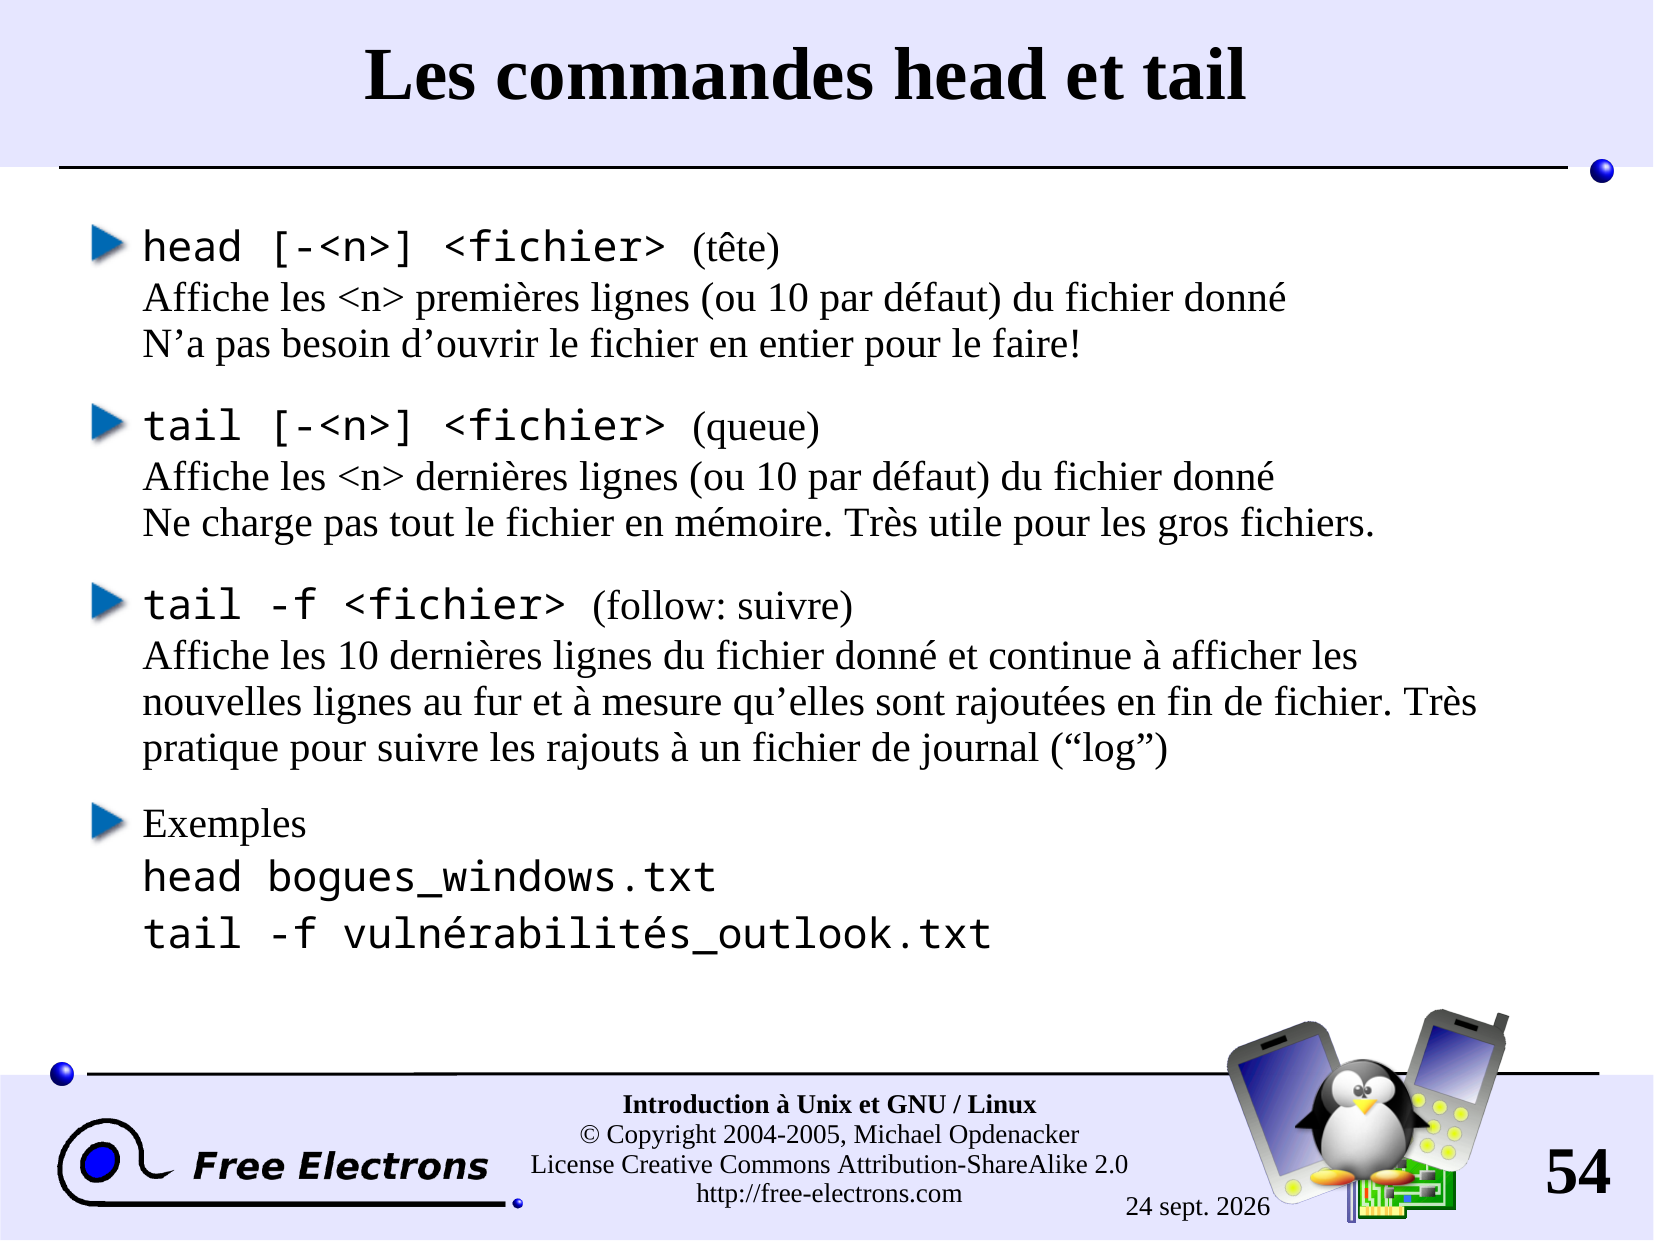

# Les commandes head et tail
head [-<n>] <fichier> (tête)
Affiche les <n> premières lignes (ou 10 par défaut) du fichier donné
N’a pas besoin d’ouvrir le fichier en entier pour le faire!
tail [-<n>] <fichier> (queue)
Affiche les <n> dernières lignes (ou 10 par défaut) du fichier donné
Ne charge pas tout le fichier en mémoire. Très utile pour les gros fichiers.
tail -f <fichier> (follow: suivre)
Affiche les 10 dernières lignes du fichier donné et continue à afficher les nouvelles lignes au fur et à mesure qu’elles sont rajoutées en fin de fichier. Très pratique pour suivre les rajouts à un fichier de journal (“log”)
Exemples
head bogues_windows.txt
tail -f vulnérabilités_outlook.txt